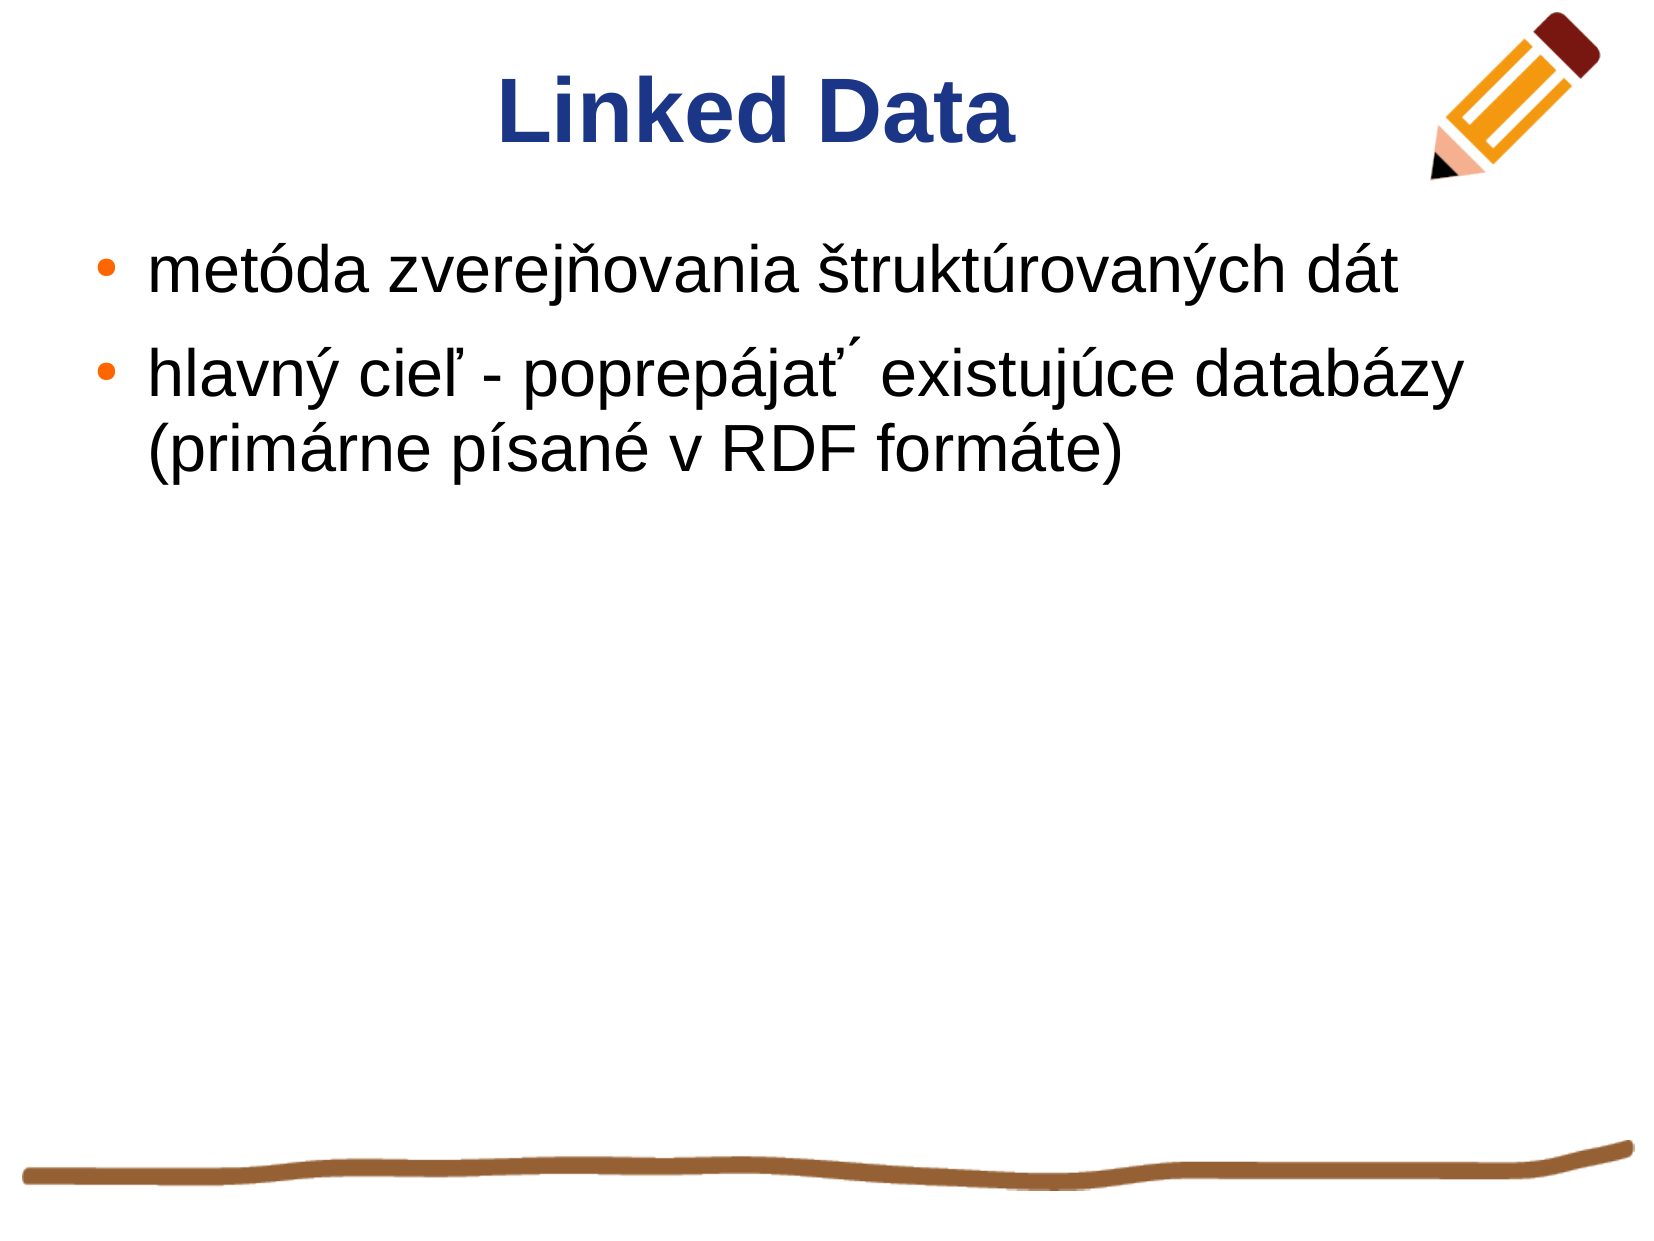

# Linked Data
metóda zverejňovania štruktúrovaných dát
hlavný cieľ - poprepájať ́ existujúce databázy (primárne písané v RDF formáte)